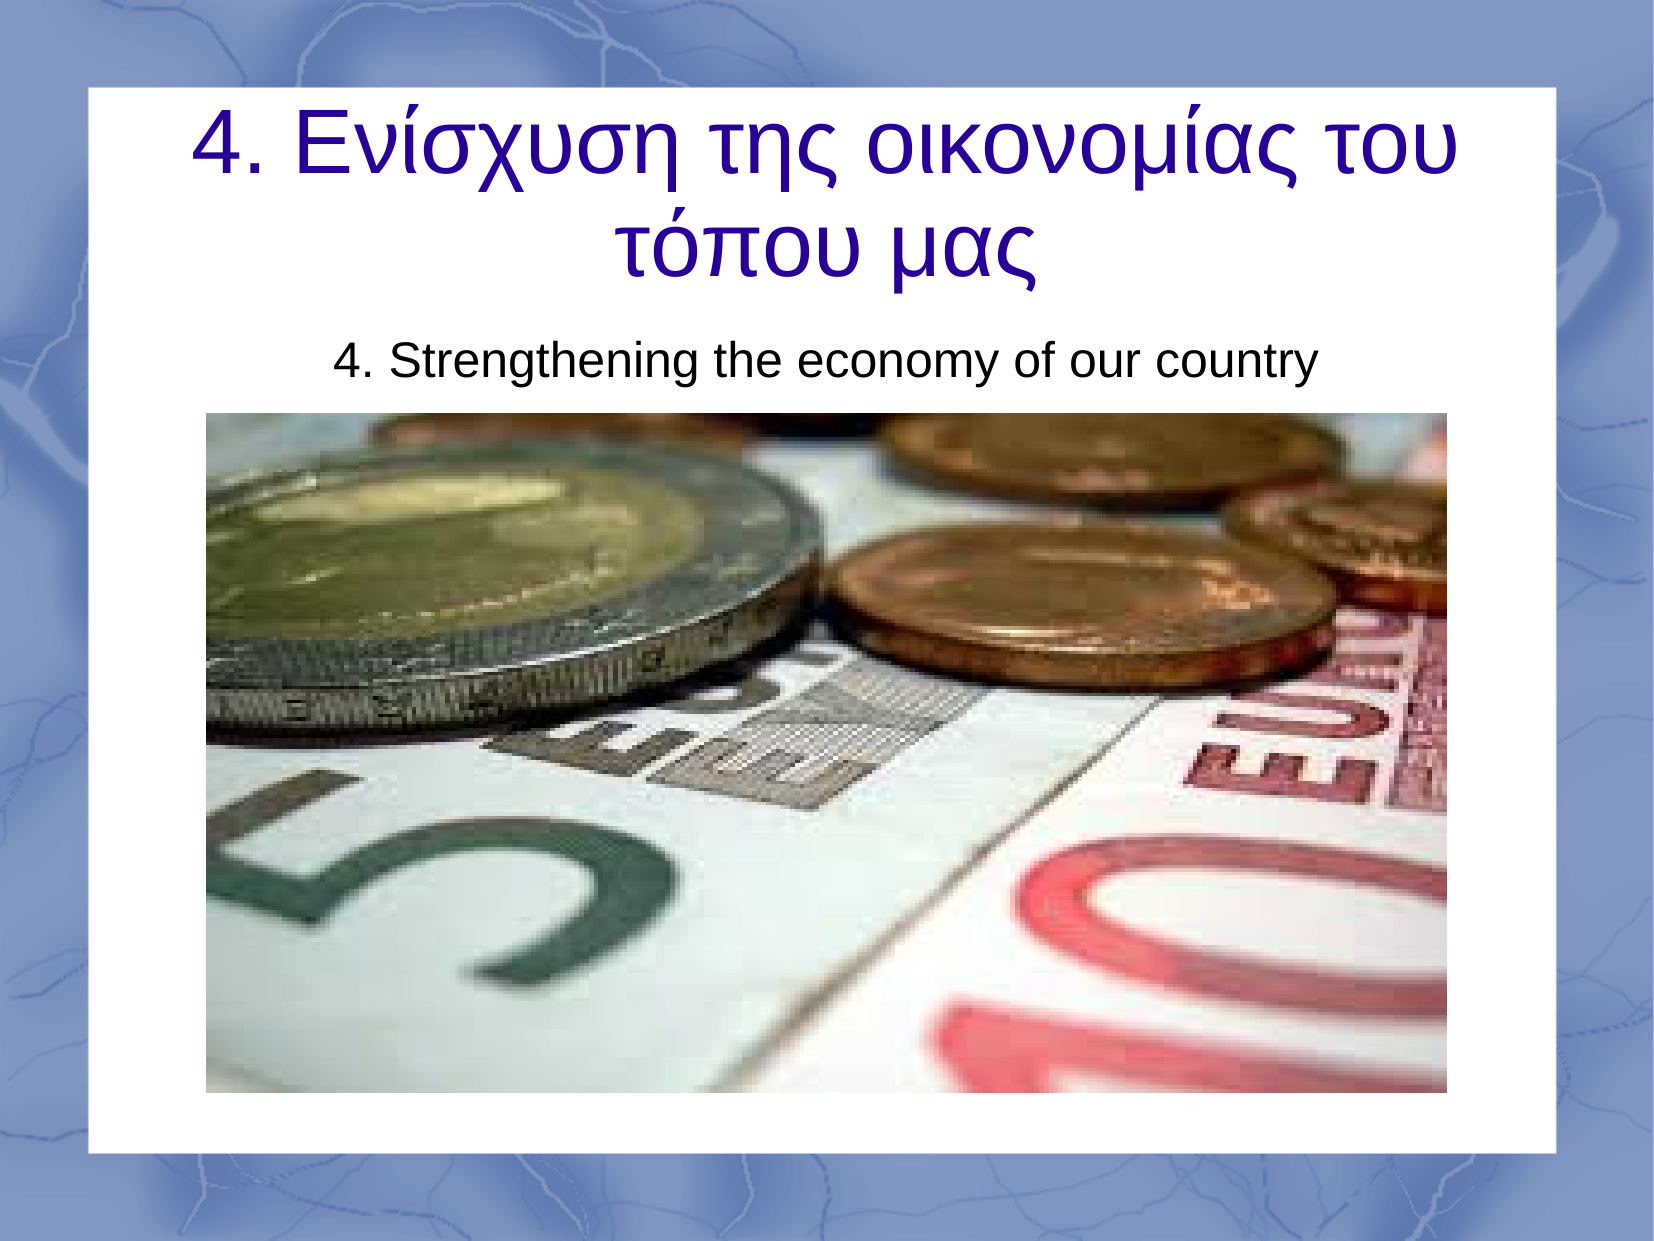

# 4. Ενίσχυση της οικονομίας του τόπου μας
4. Strengthening the economy of our country